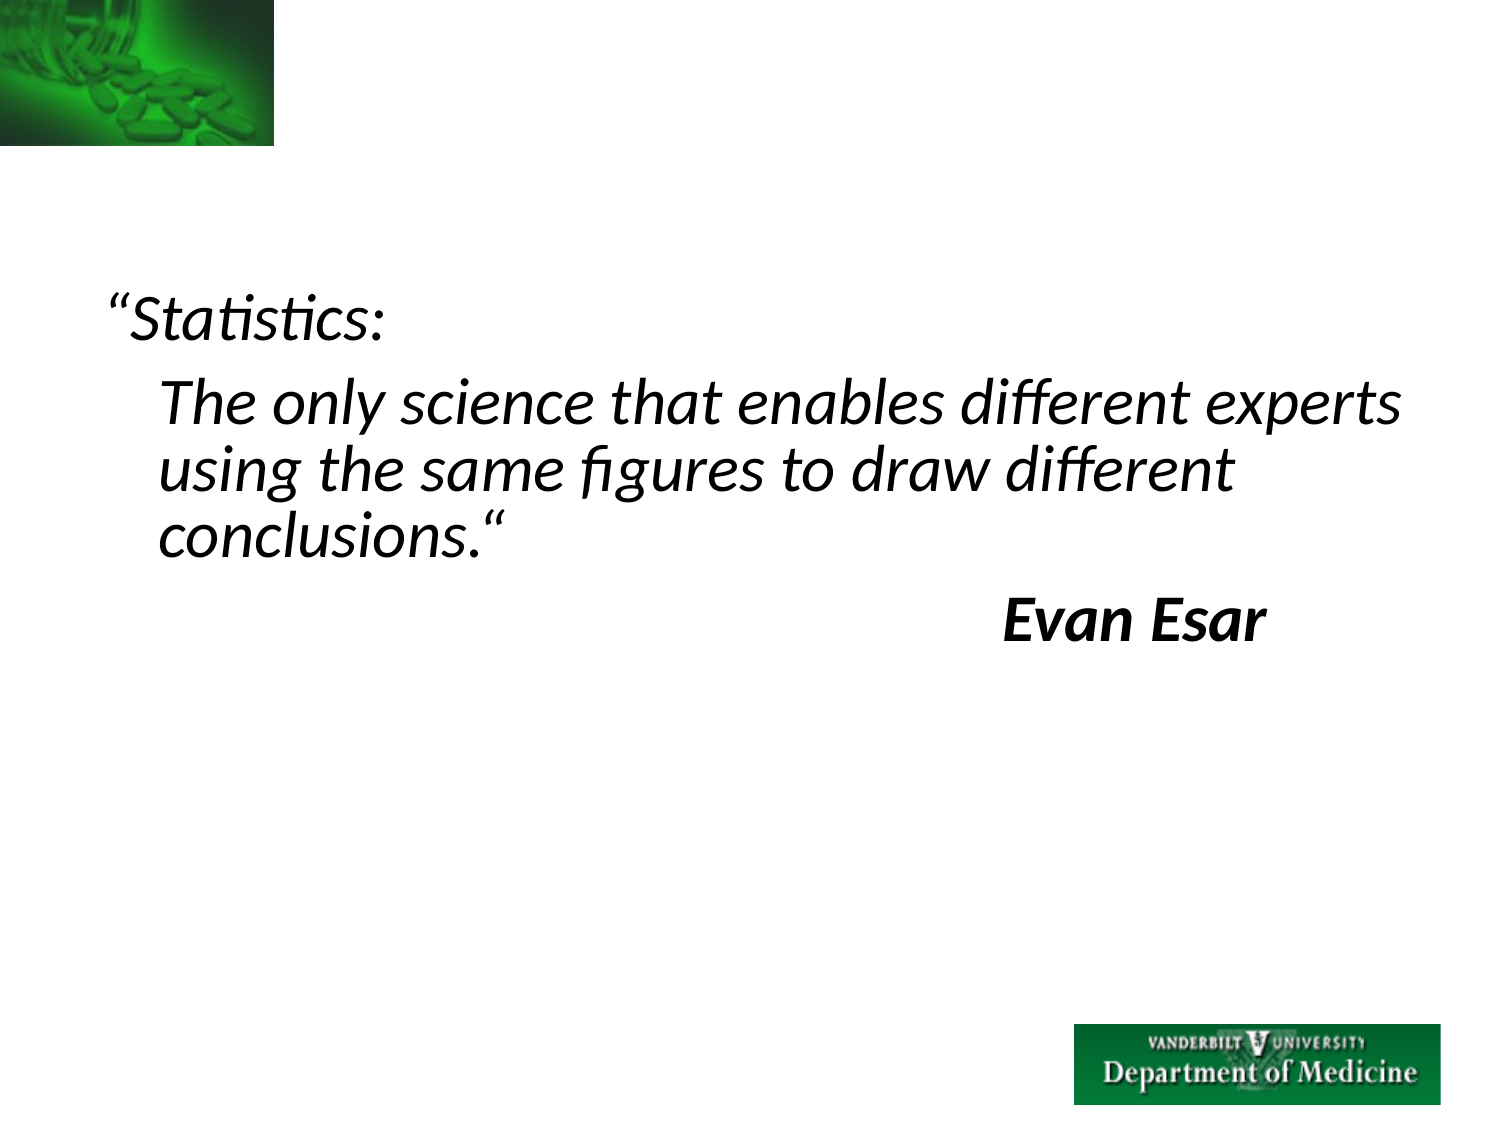

#
“Statistics:
	The only science that enables different experts using the same figures to draw different conclusions.“
							Evan Esar